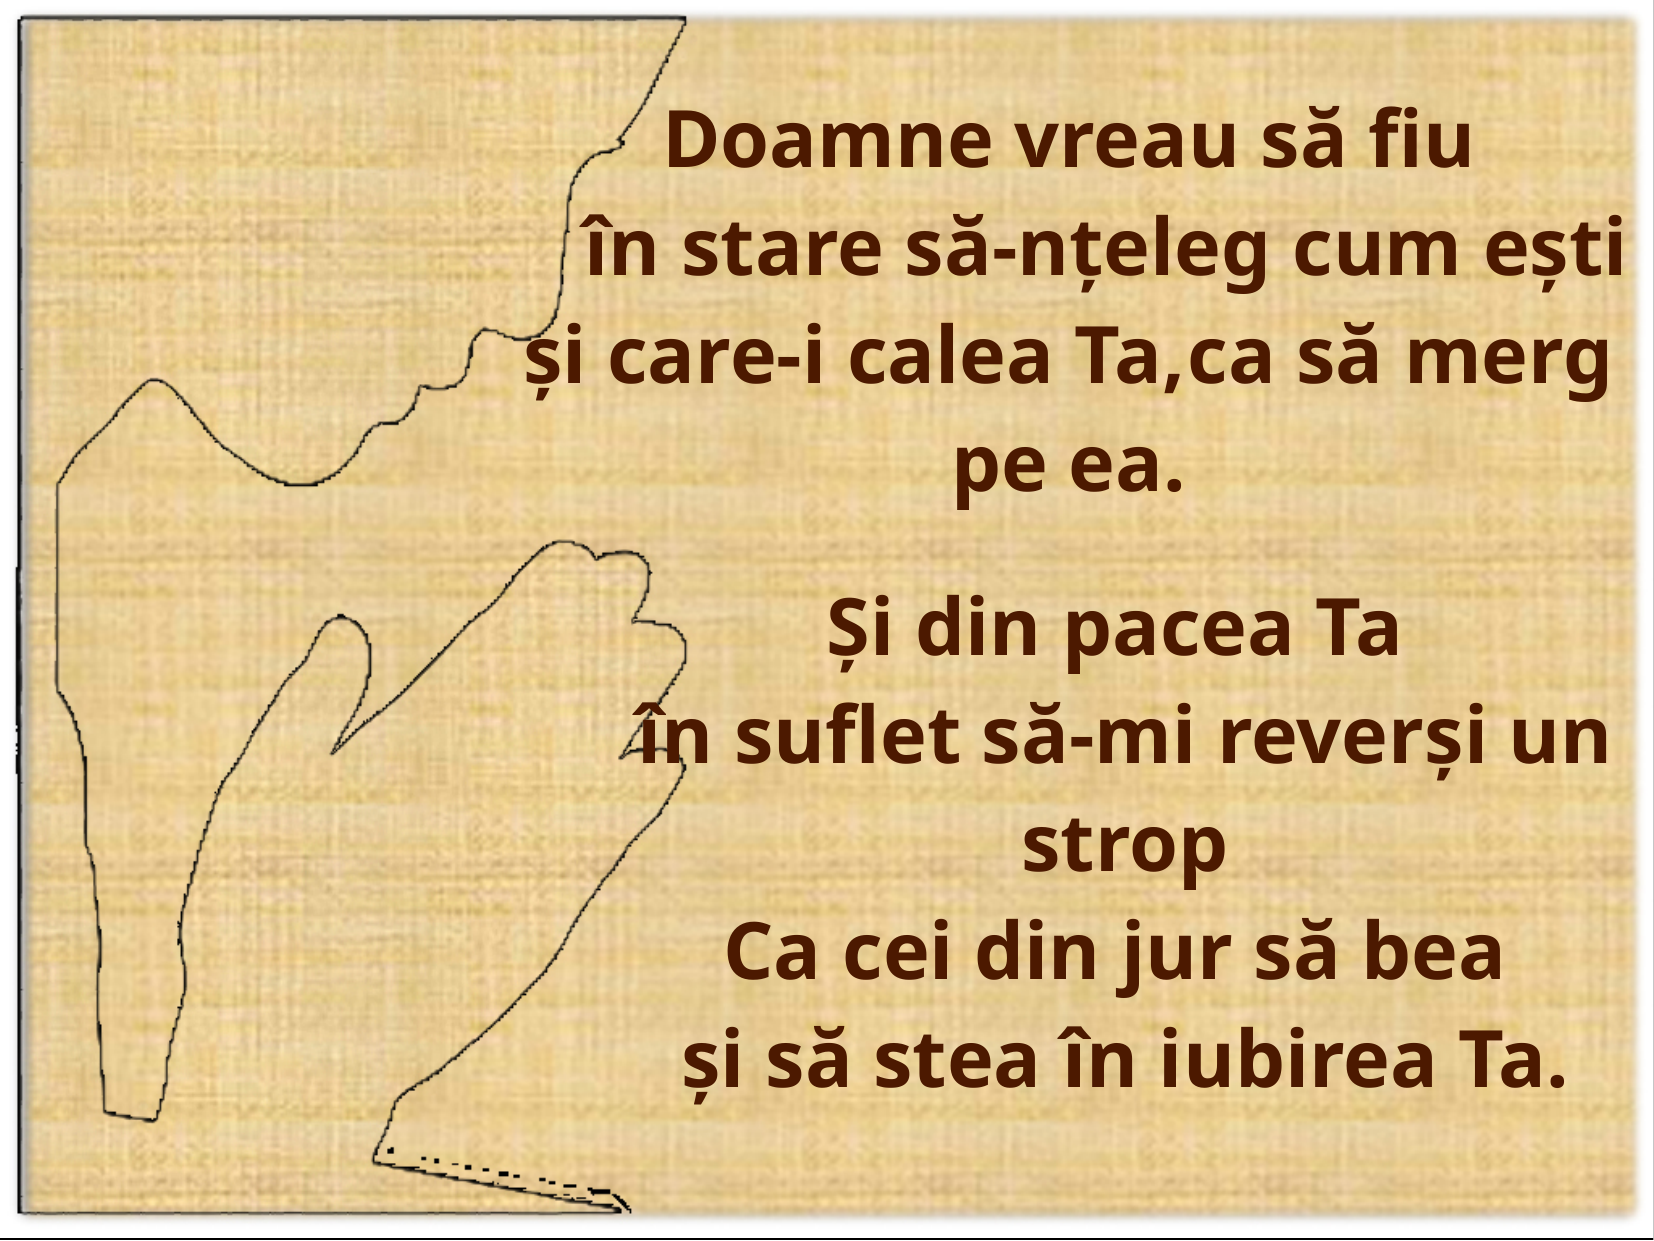

Doamne vreau să fiu
	în stare să-nţeleg cum eşti
şi care-i calea Ta,	ca să merg pe ea.
Şi din pacea Ta
în suflet să-mi reverşi un strop
Ca cei din jur să bea
şi să stea în iubirea Ta.